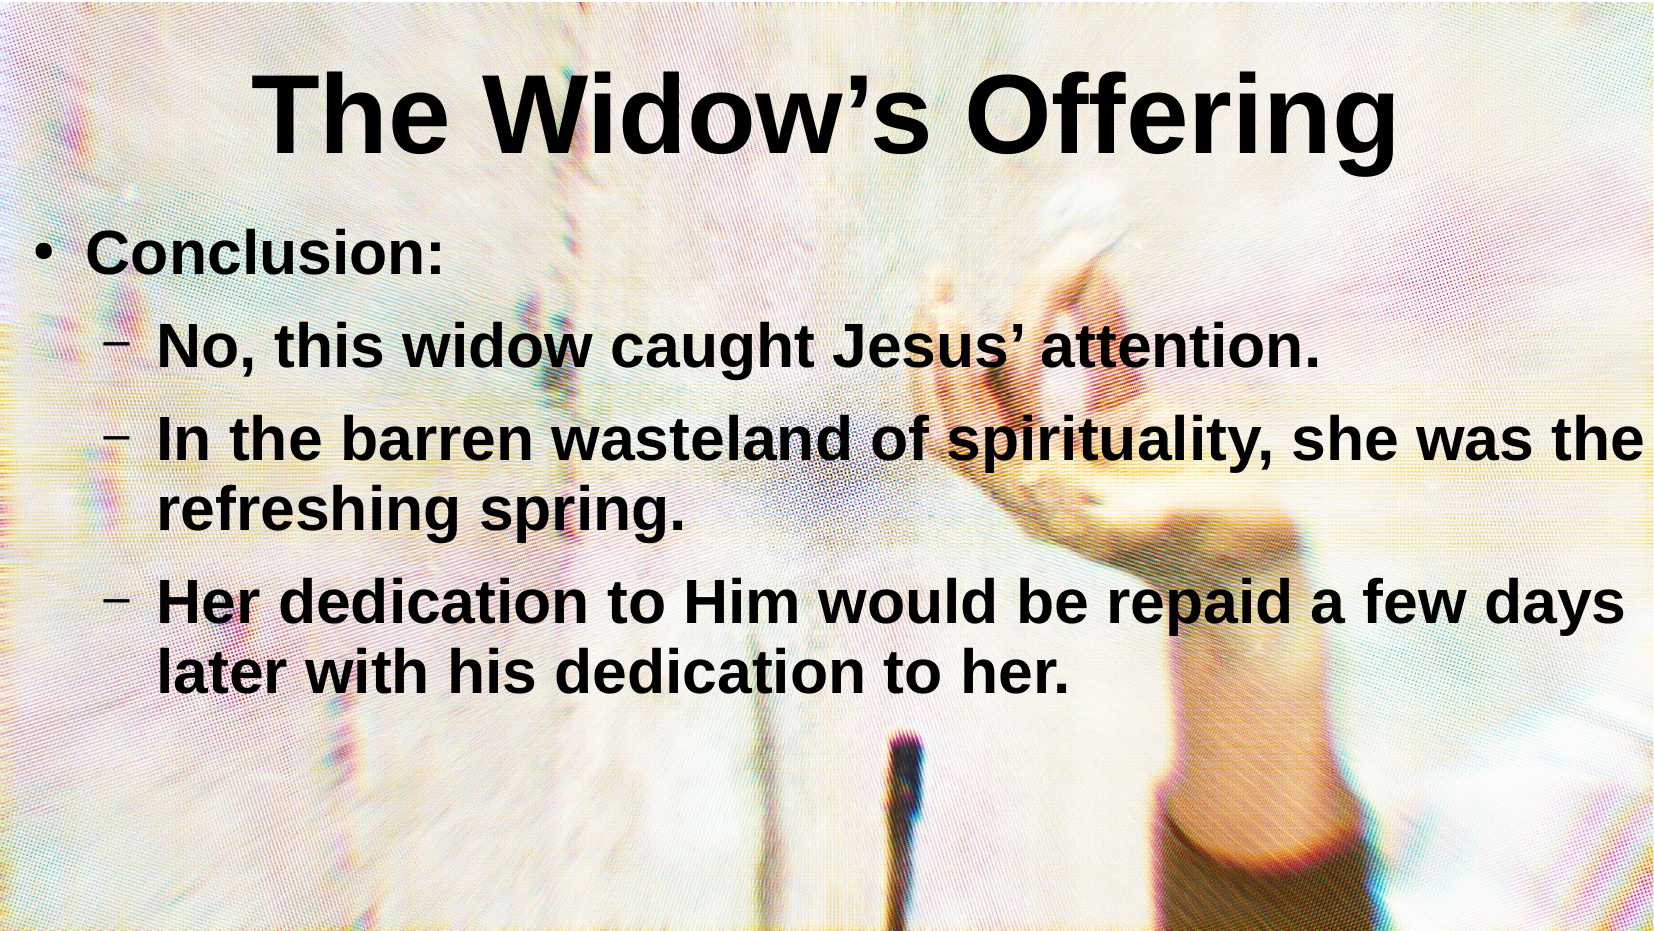

# The Widow’s Offering
Conclusion:
No, this widow caught Jesus’ attention.
In the barren wasteland of spirituality, she was the refreshing spring.
Her dedication to Him would be repaid a few days later with his dedication to her.